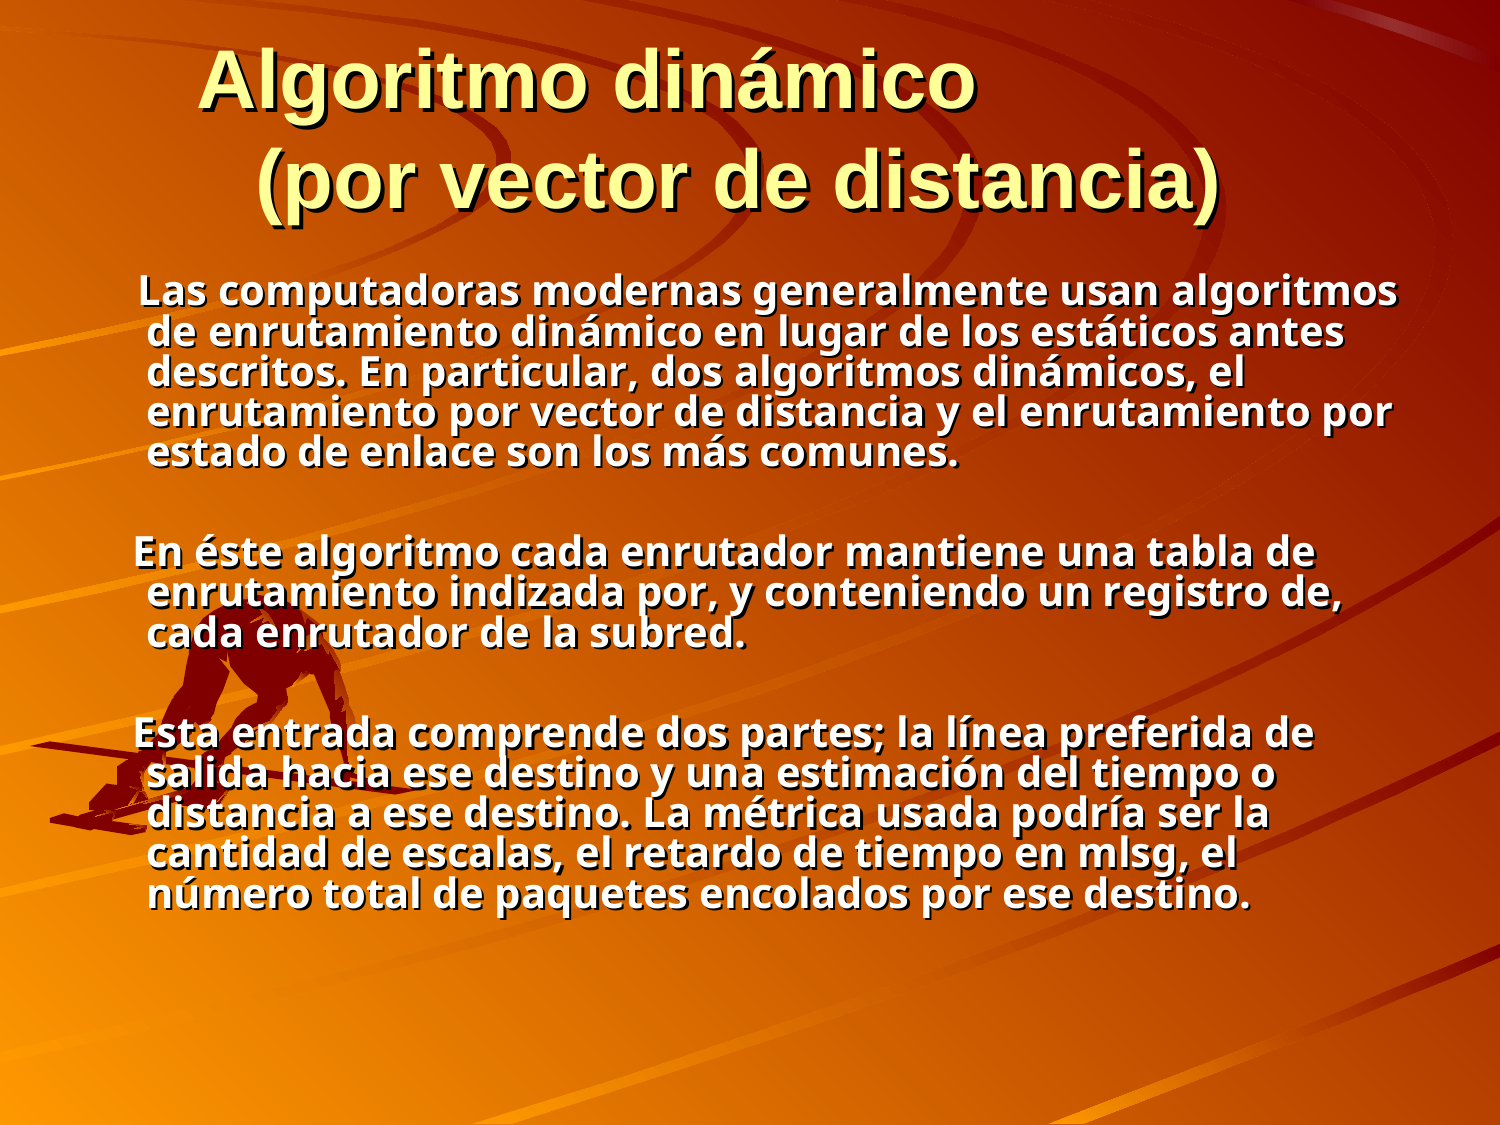

# Algoritmo dinámico (por vector de distancia)
 Las computadoras modernas generalmente usan algoritmos de enrutamiento dinámico en lugar de los estáticos antes descritos. En particular, dos algoritmos dinámicos, el enrutamiento por vector de distancia y el enrutamiento por estado de enlace son los más comunes.
 En éste algoritmo cada enrutador mantiene una tabla de enrutamiento indizada por, y conteniendo un registro de, cada enrutador de la subred.
 Esta entrada comprende dos partes; la línea preferida de salida hacia ese destino y una estimación del tiempo o distancia a ese destino. La métrica usada podría ser la cantidad de escalas, el retardo de tiempo en mlsg, el número total de paquetes encolados por ese destino.